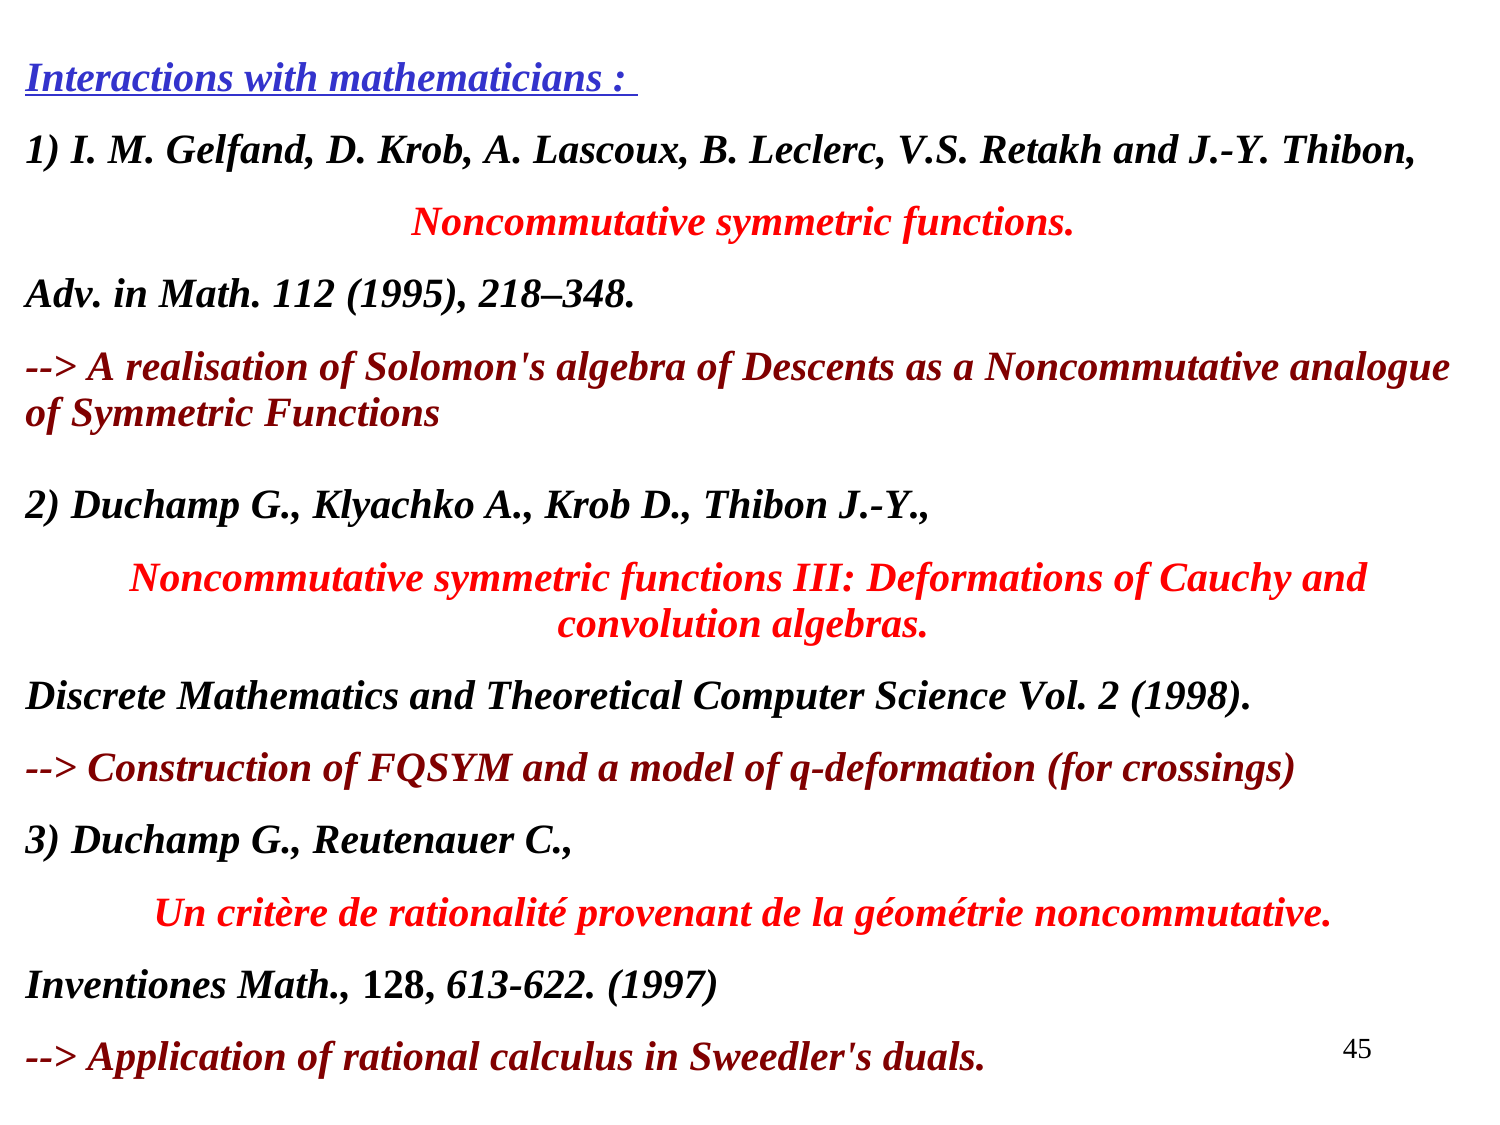

Interactions with mathematicians :
1) I. M. Gelfand, D. Krob, A. Lascoux, B. Leclerc, V.S. Retakh and J.-Y. Thibon,
Noncommutative symmetric functions.
Adv. in Math. 112 (1995), 218–348.
--> A realisation of Solomon's algebra of Descents as a Noncommutative analogue of Symmetric Functions
2) Duchamp G., Klyachko A., Krob D., Thibon J.-Y.,
Noncommutative symmetric functions III: Deformations of Cauchy and convolution algebras.
Discrete Mathematics and Theoretical Computer Science Vol. 2 (1998).
--> Construction of FQSYM and a model of q-deformation (for crossings)
3) Duchamp G., Reutenauer C.,
Un critère de rationalité provenant de la géométrie noncommutative.
Inventiones Math., 128, 613-622. (1997)
--> Application of rational calculus in Sweedler's duals.
45